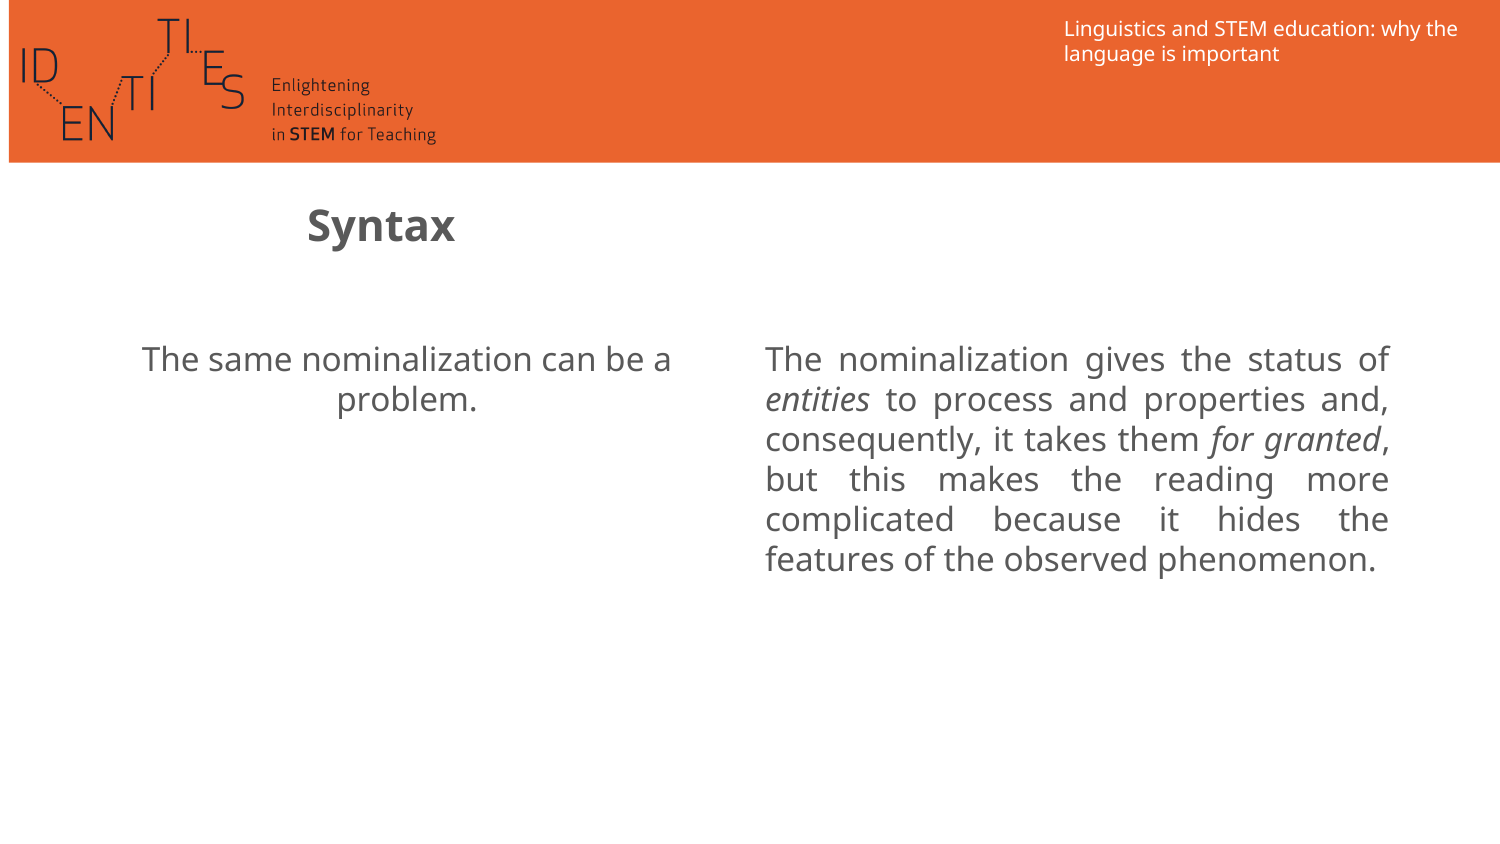

Linguistics and STEM education: why the language is important
#
Syntax
The same nominalization can be a problem.
The nominalization gives the status of entities to process and properties and, consequently, it takes them for granted, but this makes the reading more complicated because it hides the features of the observed phenomenon.